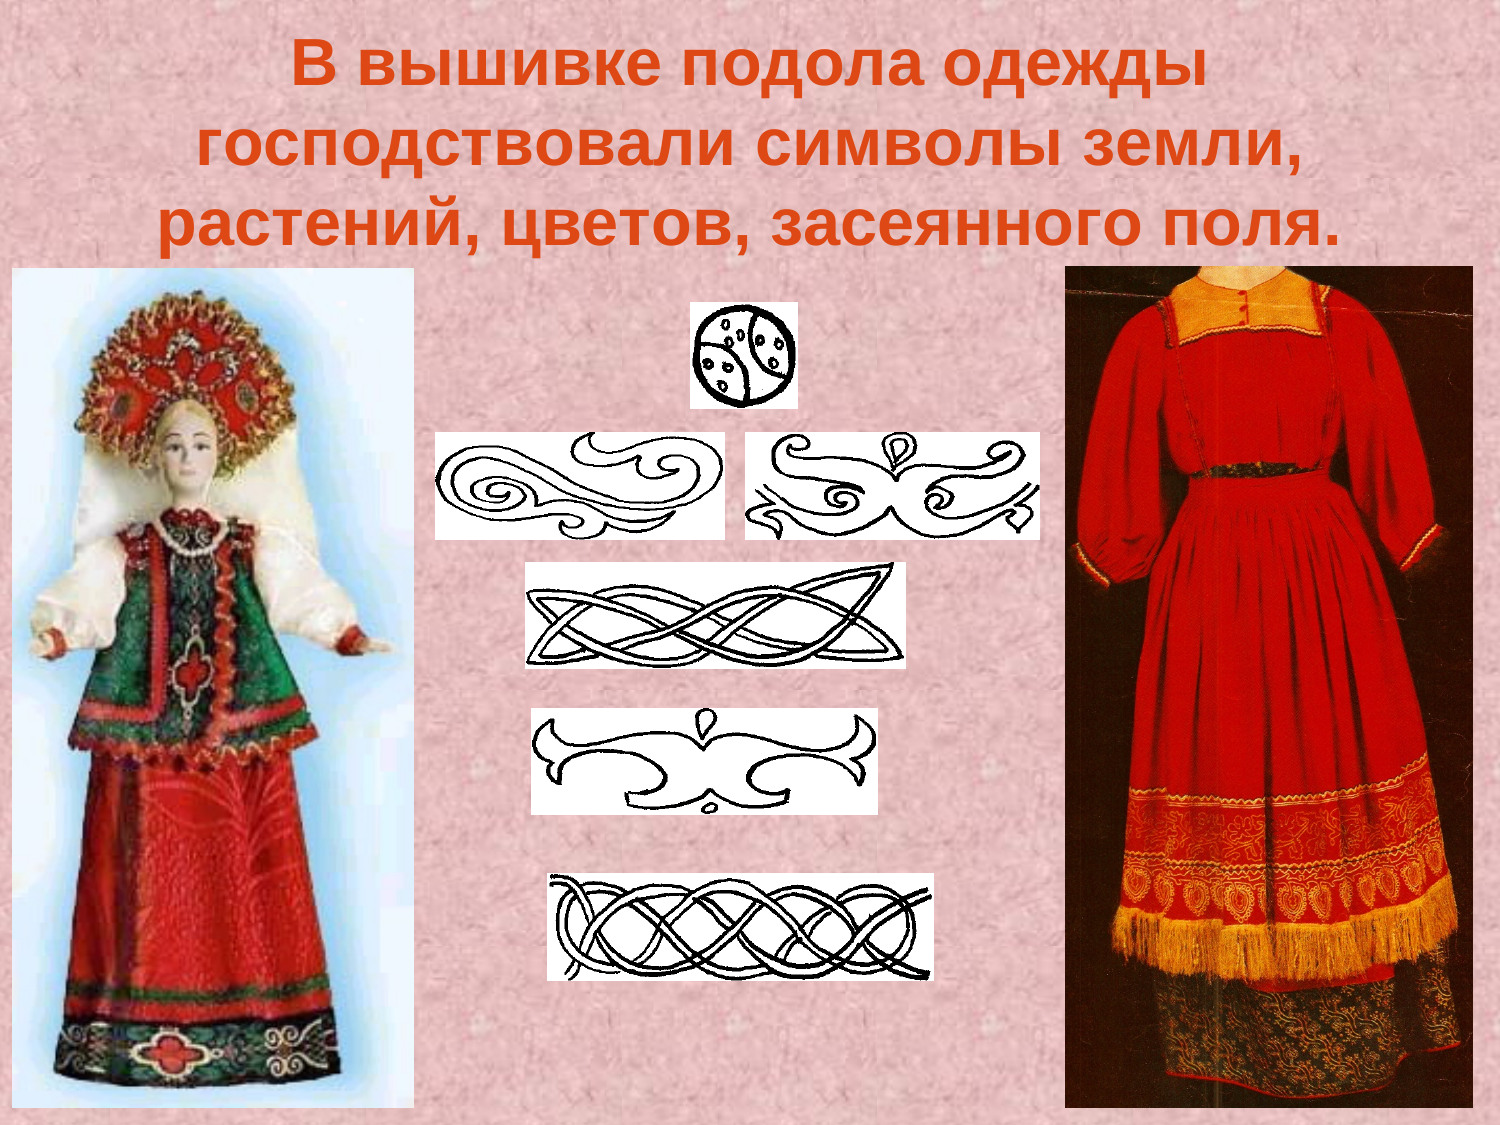

# В вышивке подола одежды господствовали символы земли, растений, цветов, засеянного поля.